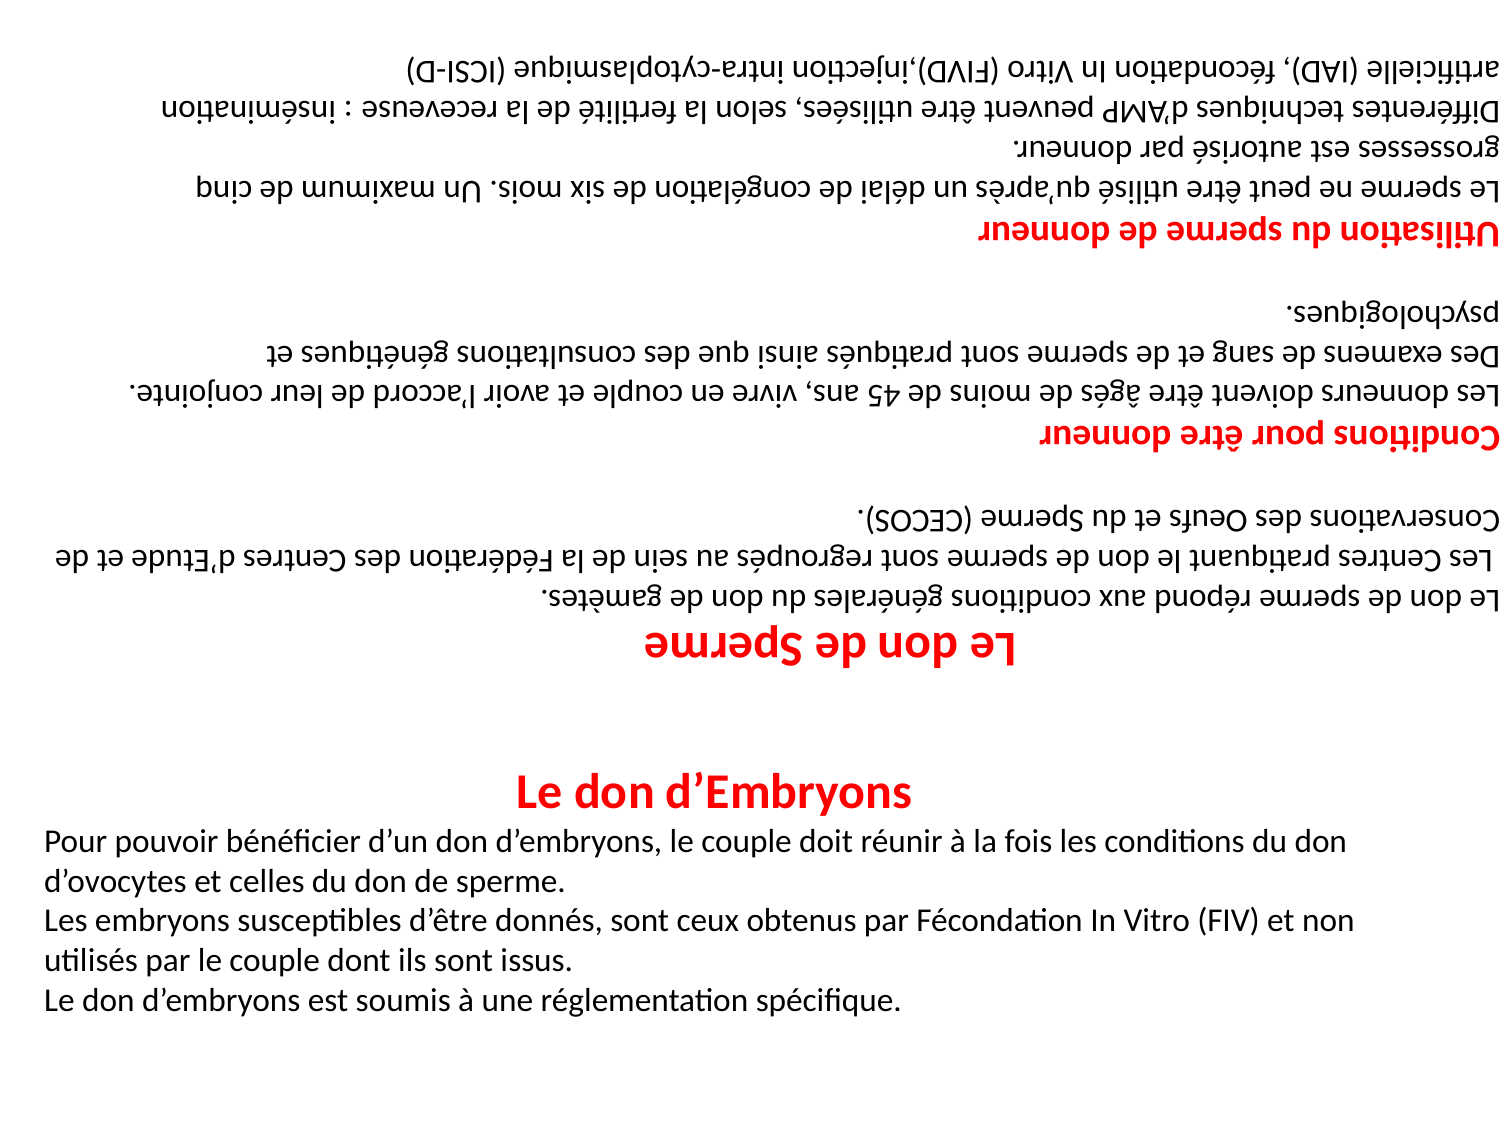

Le don de Sperme
Le don de sperme répond aux conditions générales du don de gamètes.
 Les Centres pratiquant le don de sperme sont regroupés au sein de la Fédération des Centres d’Etude et de Conservations des Oeufs et du Sperme (CECOS).
Conditions pour être donneur
Les donneurs doivent être âgés de moins de 45 ans, vivre en couple et avoir l’accord de leur conjointe.
Des examens de sang et de sperme sont pratiqués ainsi que des consultations génétiques et psychologiques.
Utilisation du sperme de donneur
Le sperme ne peut être utilisé qu’après un délai de congélation de six mois. Un maximum de cinq grossesses est autorisé par donneur.
Différentes techniques d’AMP peuvent être utilisées, selon la fertilité de la receveuse : insémination artificielle (IAD), fécondation In Vitro (FIVD),injection intra-cytoplasmique (ICSI-D)
 Le don d’Embryons
Pour pouvoir bénéficier d’un don d’embryons, le couple doit réunir à la fois les conditions du don d’ovocytes et celles du don de sperme.
Les embryons susceptibles d’être donnés, sont ceux obtenus par Fécondation In Vitro (FIV) et non utilisés par le couple dont ils sont issus.
Le don d’embryons est soumis à une réglementation spécifique.